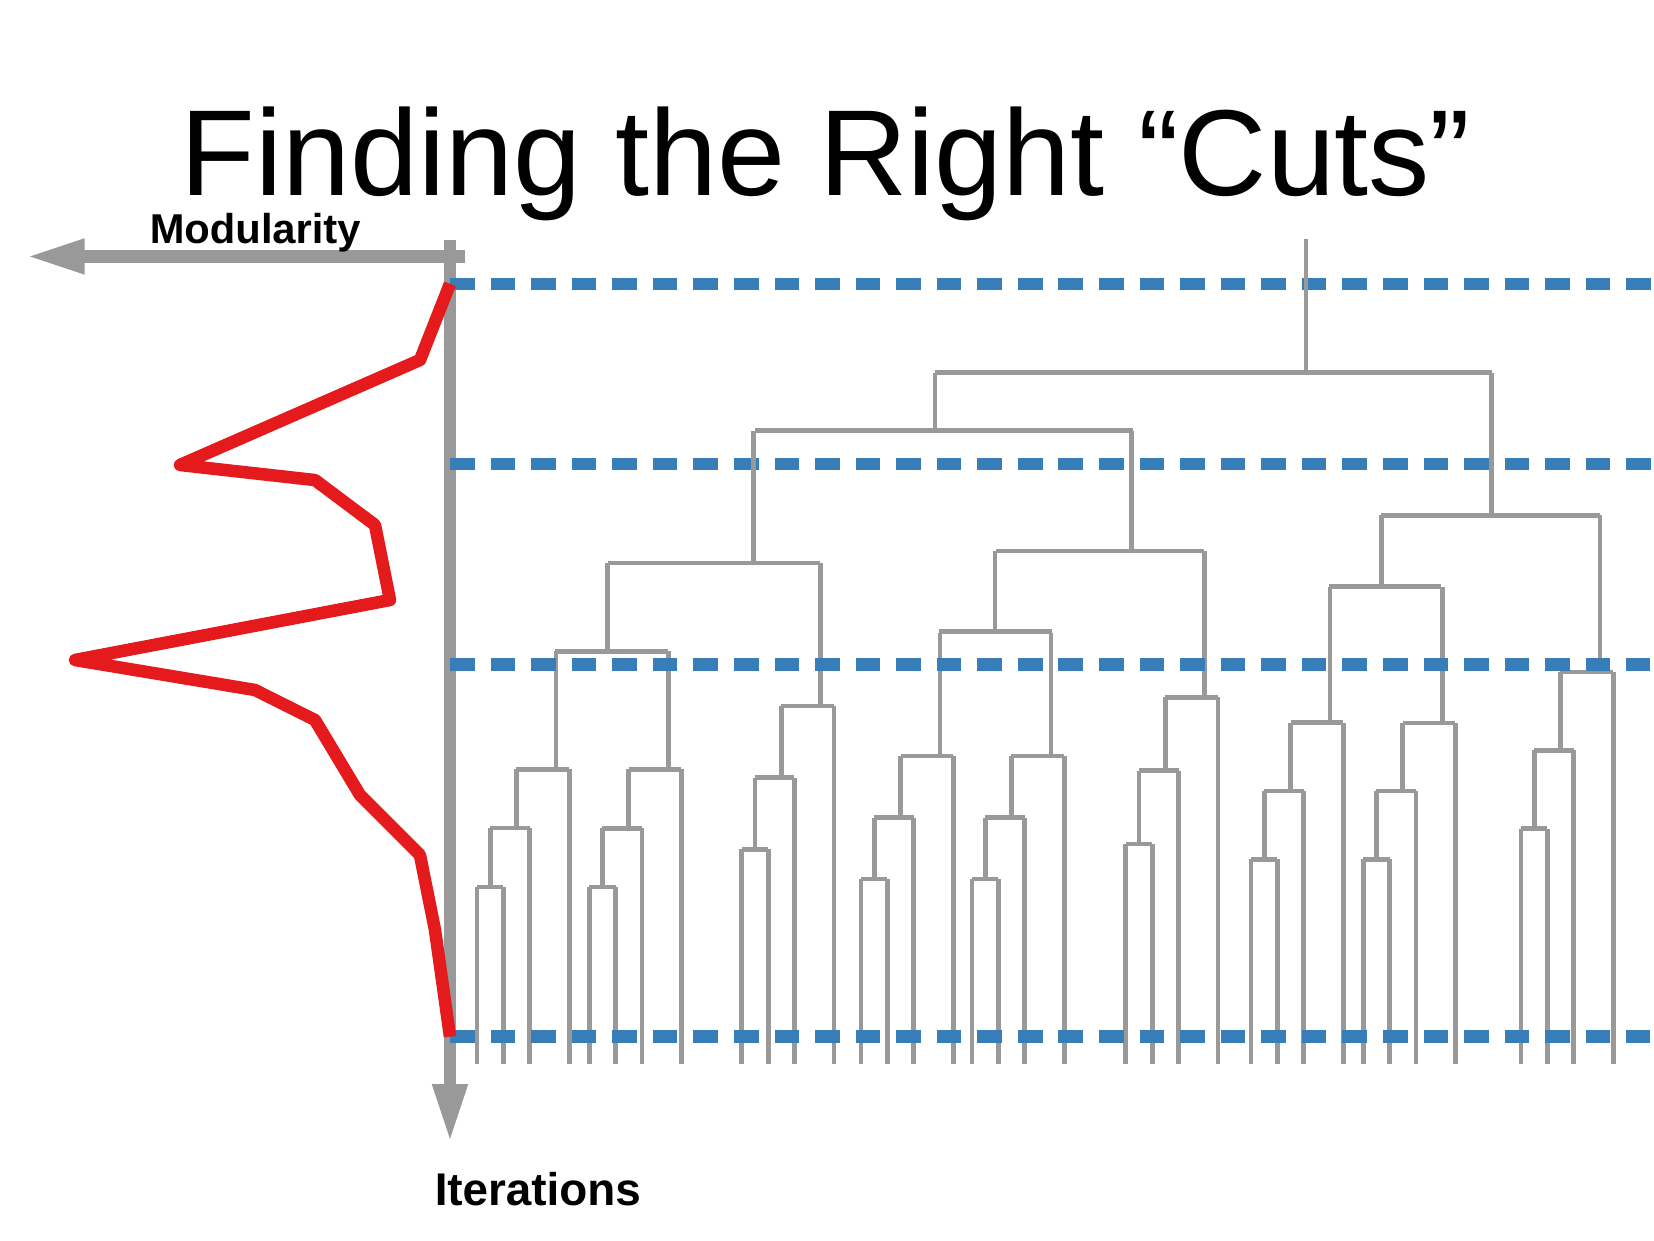

# Finding the Right “Cuts”
Modularity
Iterations